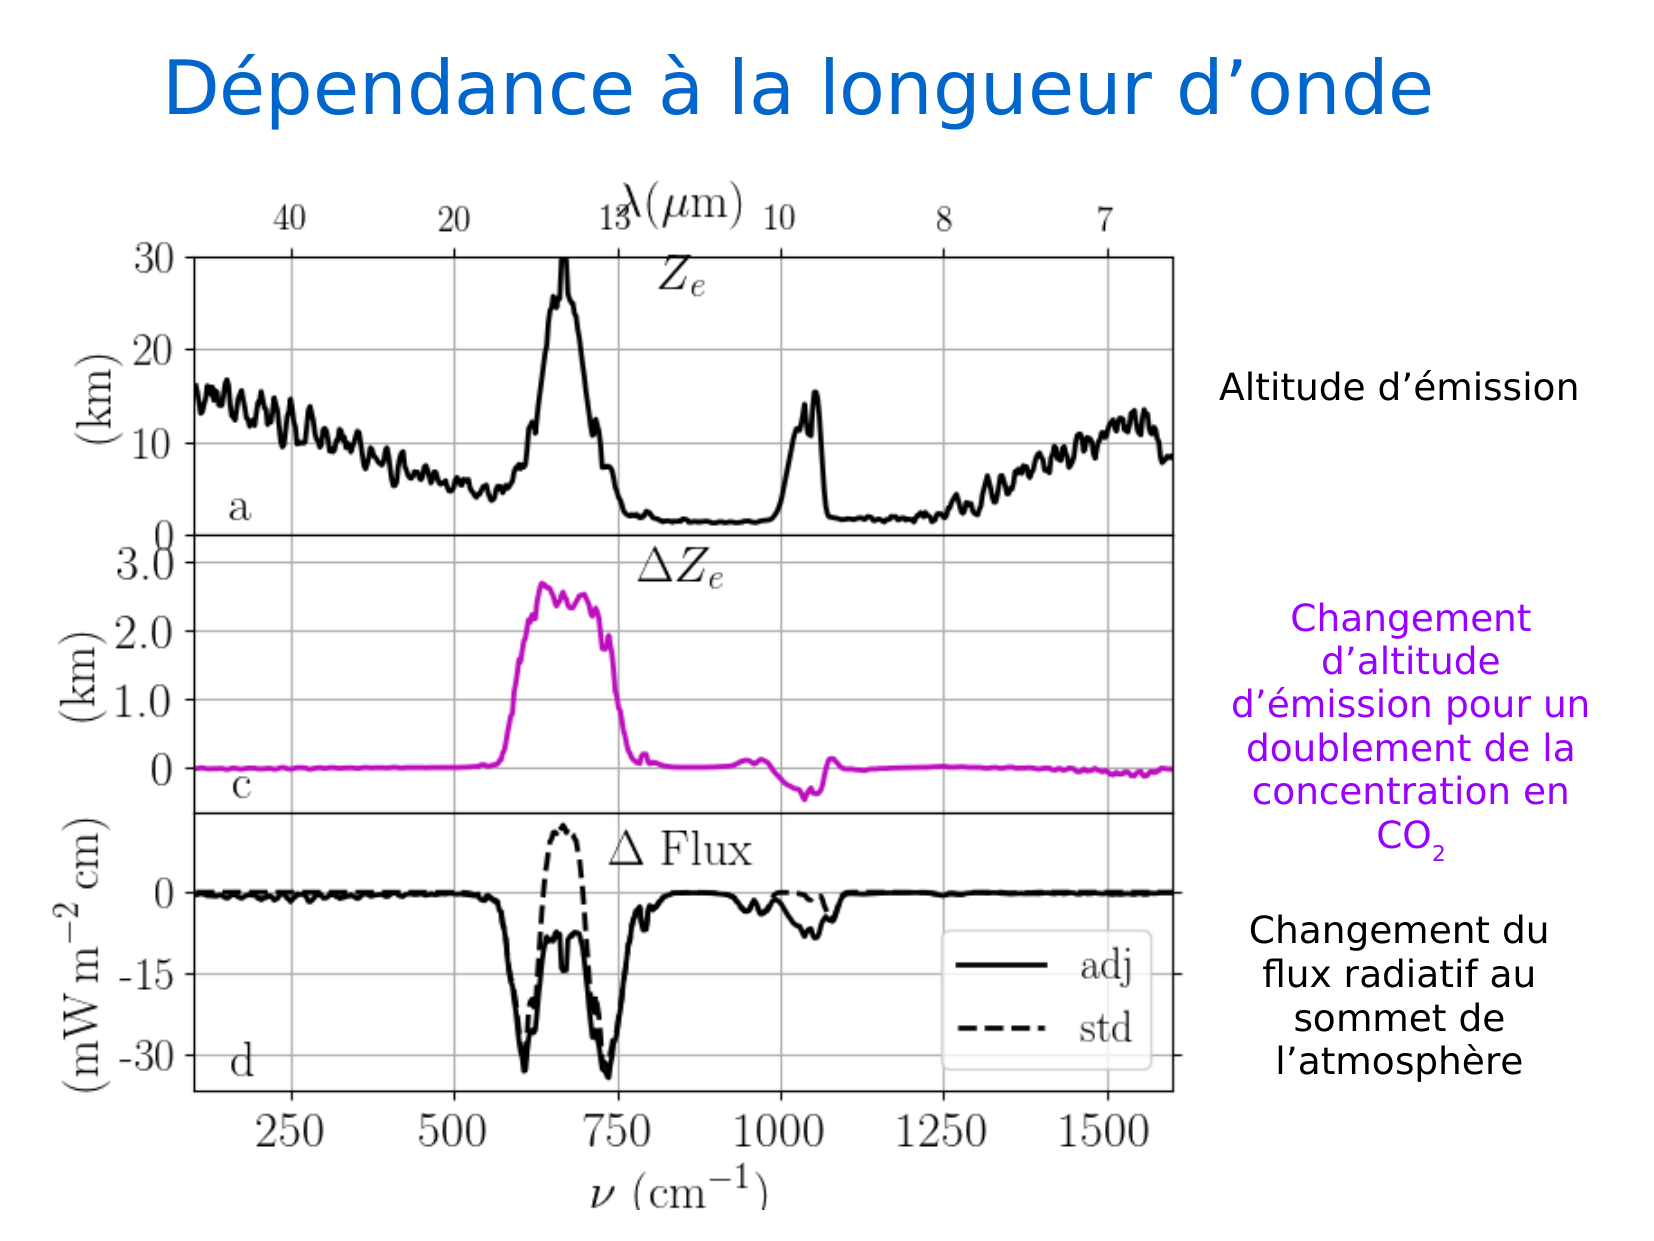

Dépendance à la longueur d’onde
Altitude d’émission
Changement d’altitude d’émission pour un doublement de la concentration en CO2
Changement du flux radiatif au sommet de l’atmosphère